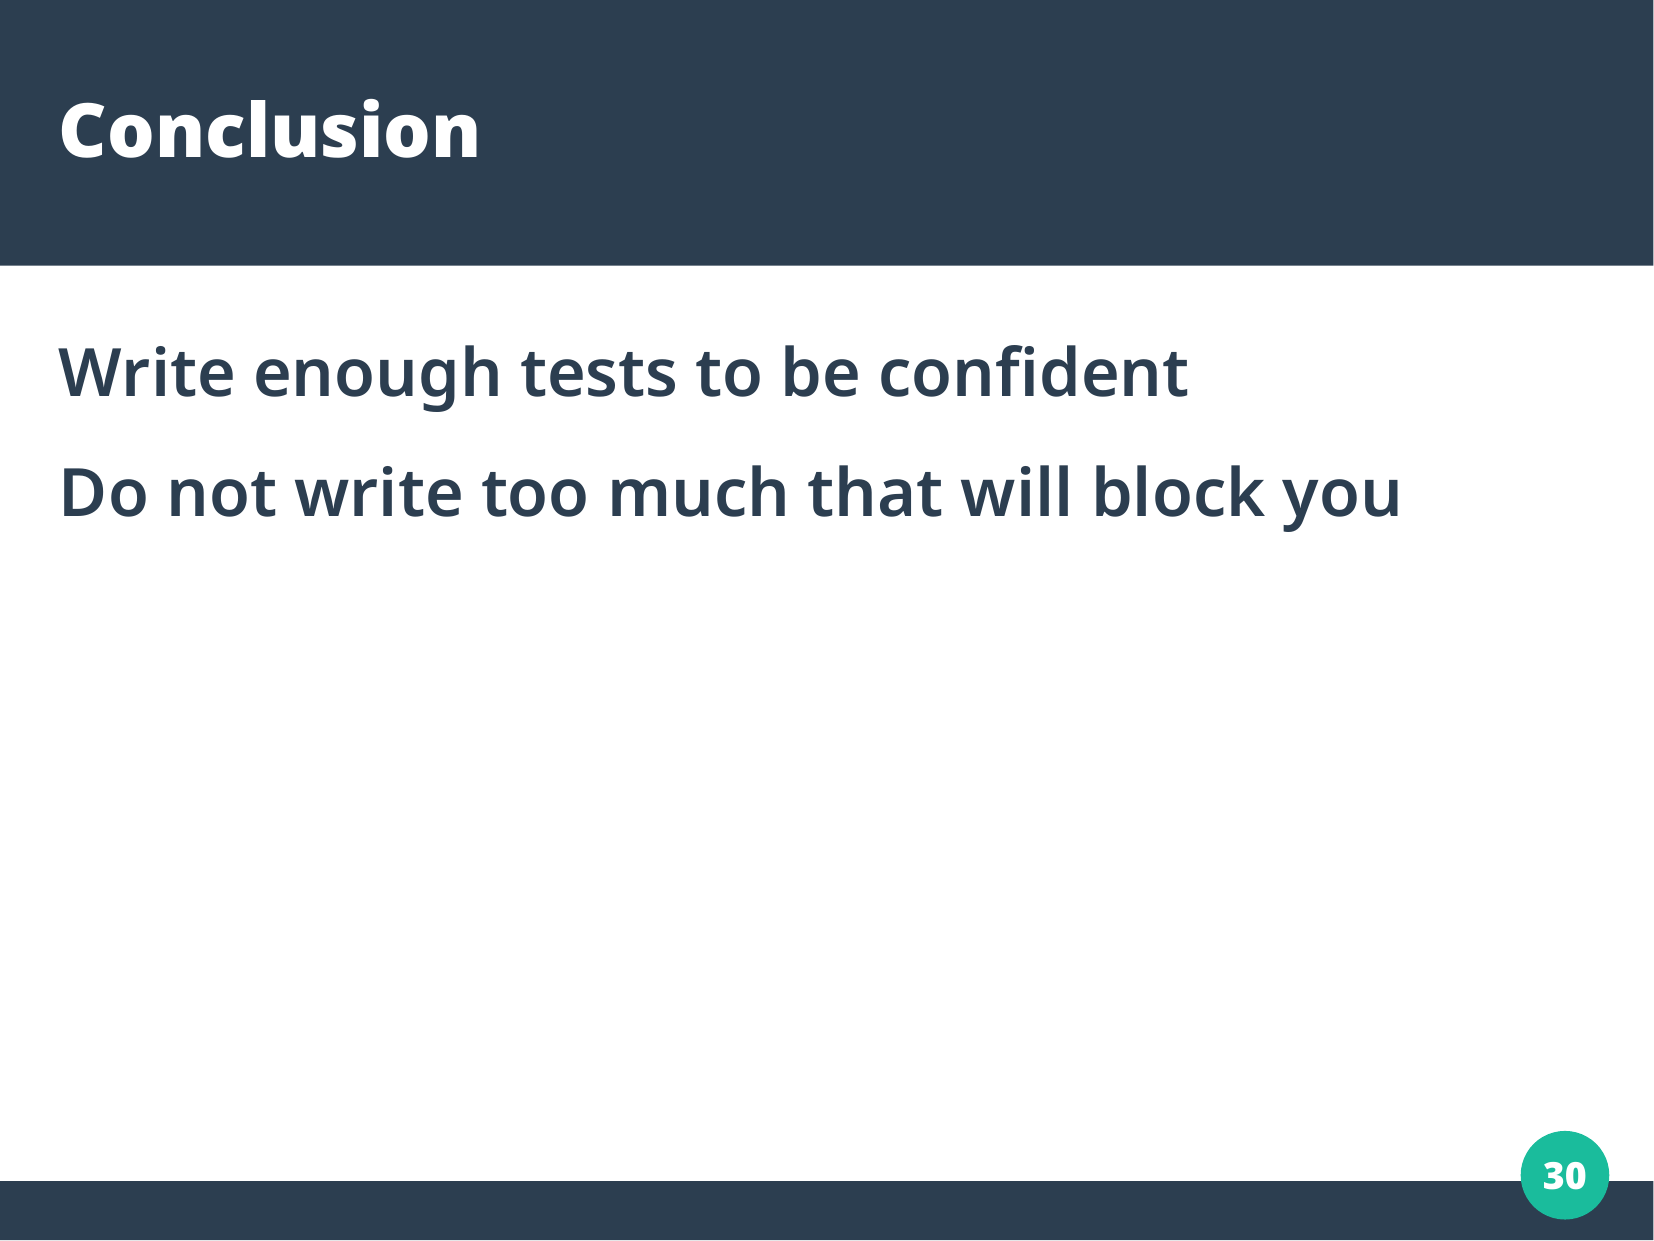

# Conclusion
Write enough tests to be confident
Do not write too much that will block you
30